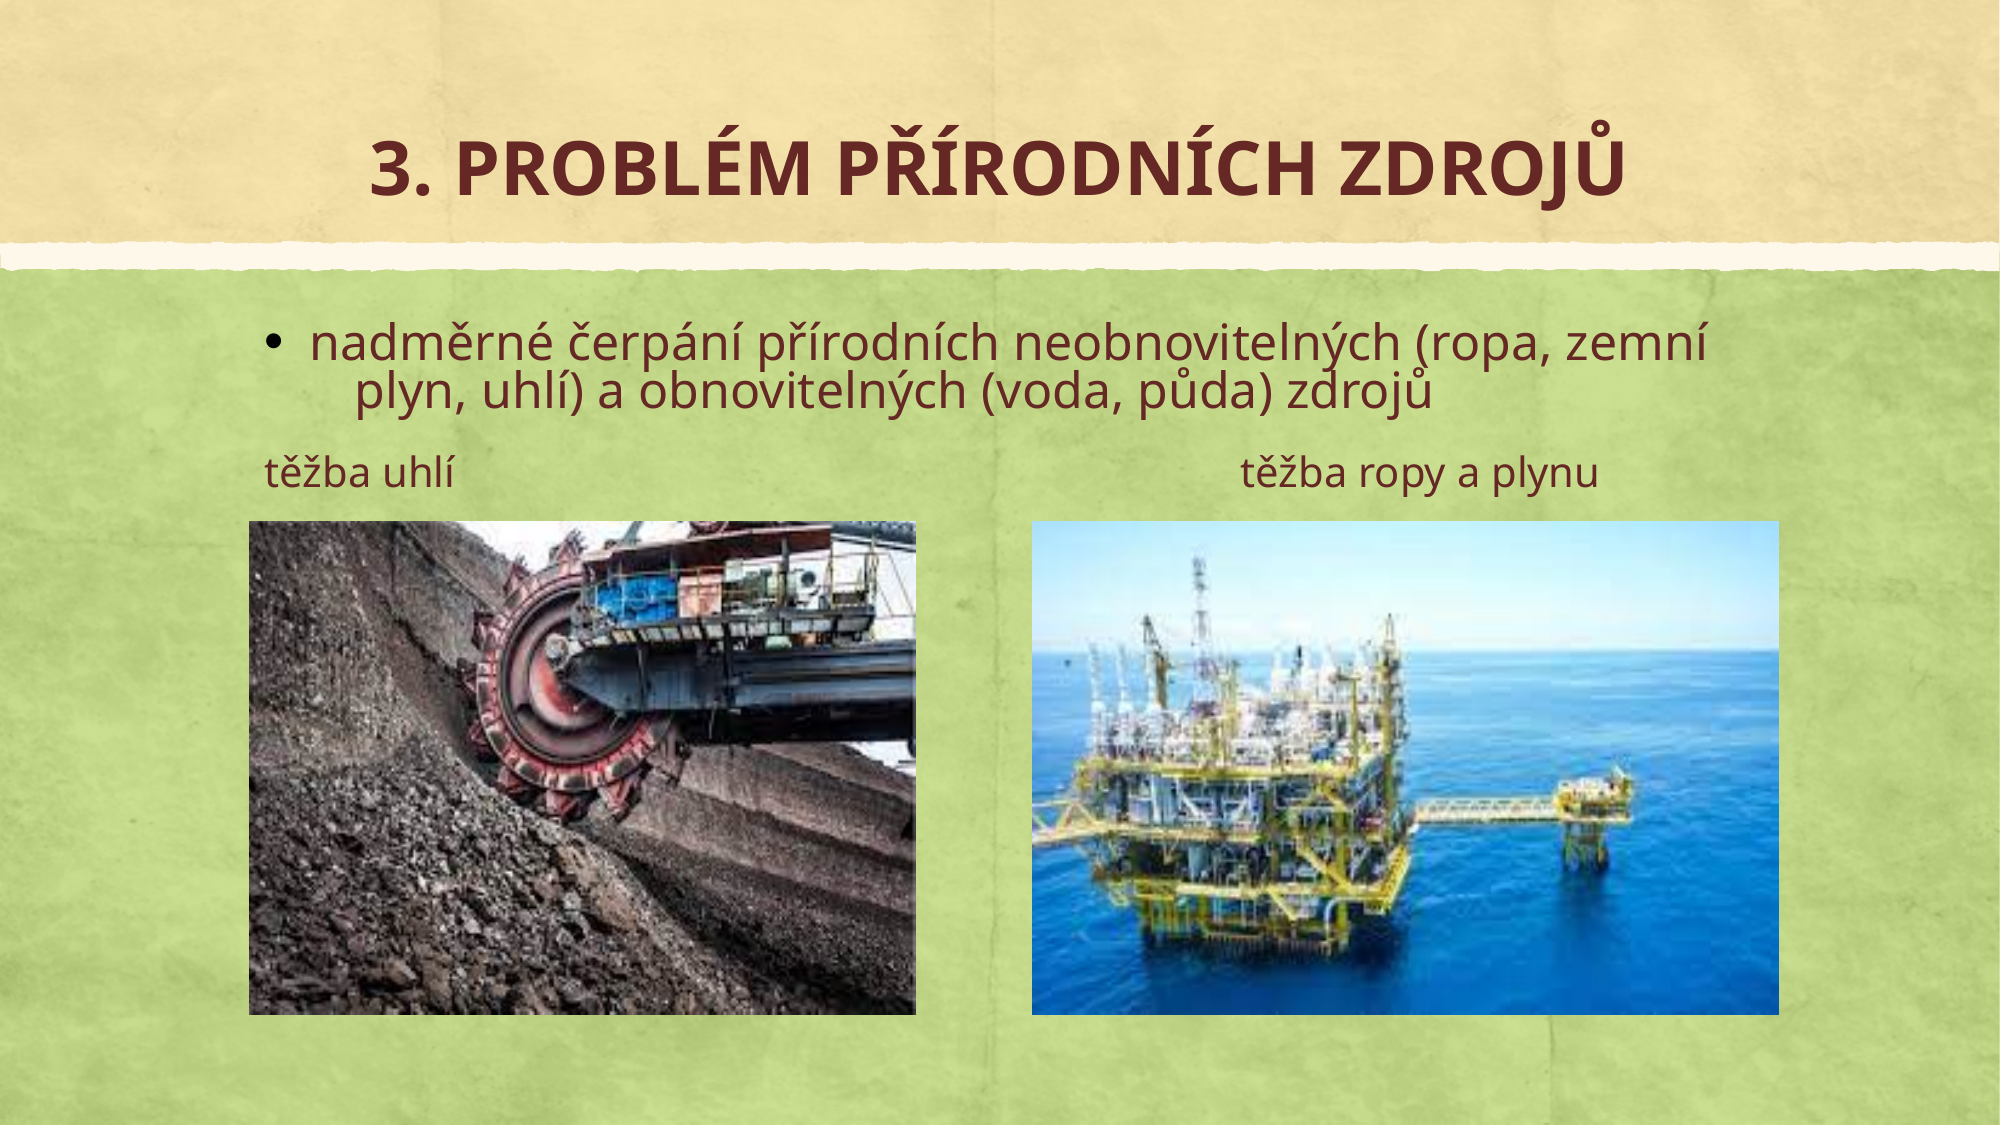

# 3. PROBLÉM PŘÍRODNÍCH ZDROJŮ
nadměrné čerpání přírodních neobnovitelných (ropa, zemní plyn, uhlí) a obnovitelných (voda, půda) zdrojů
těžba uhlí těžba ropy a plynu